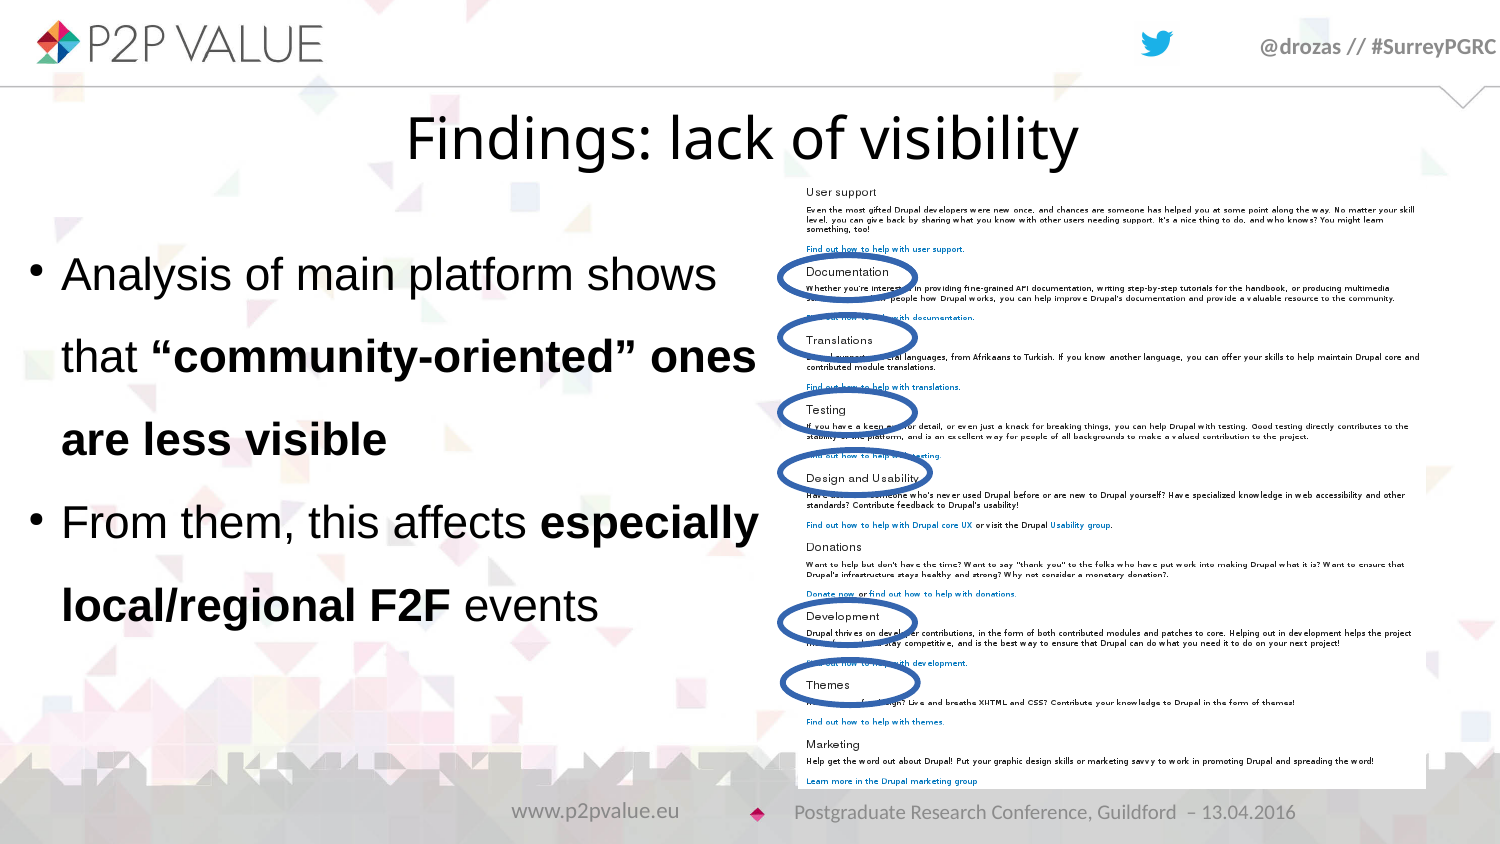

@drozas // #SurreyPGRC
Findings: lack of visibility
# Analysis of main platform shows that “community-oriented” ones are less visible
From them, this affects especially local/regional F2F events
Postgraduate Research Conference, Guildford – 13.04.2016
www.p2pvalue.eu